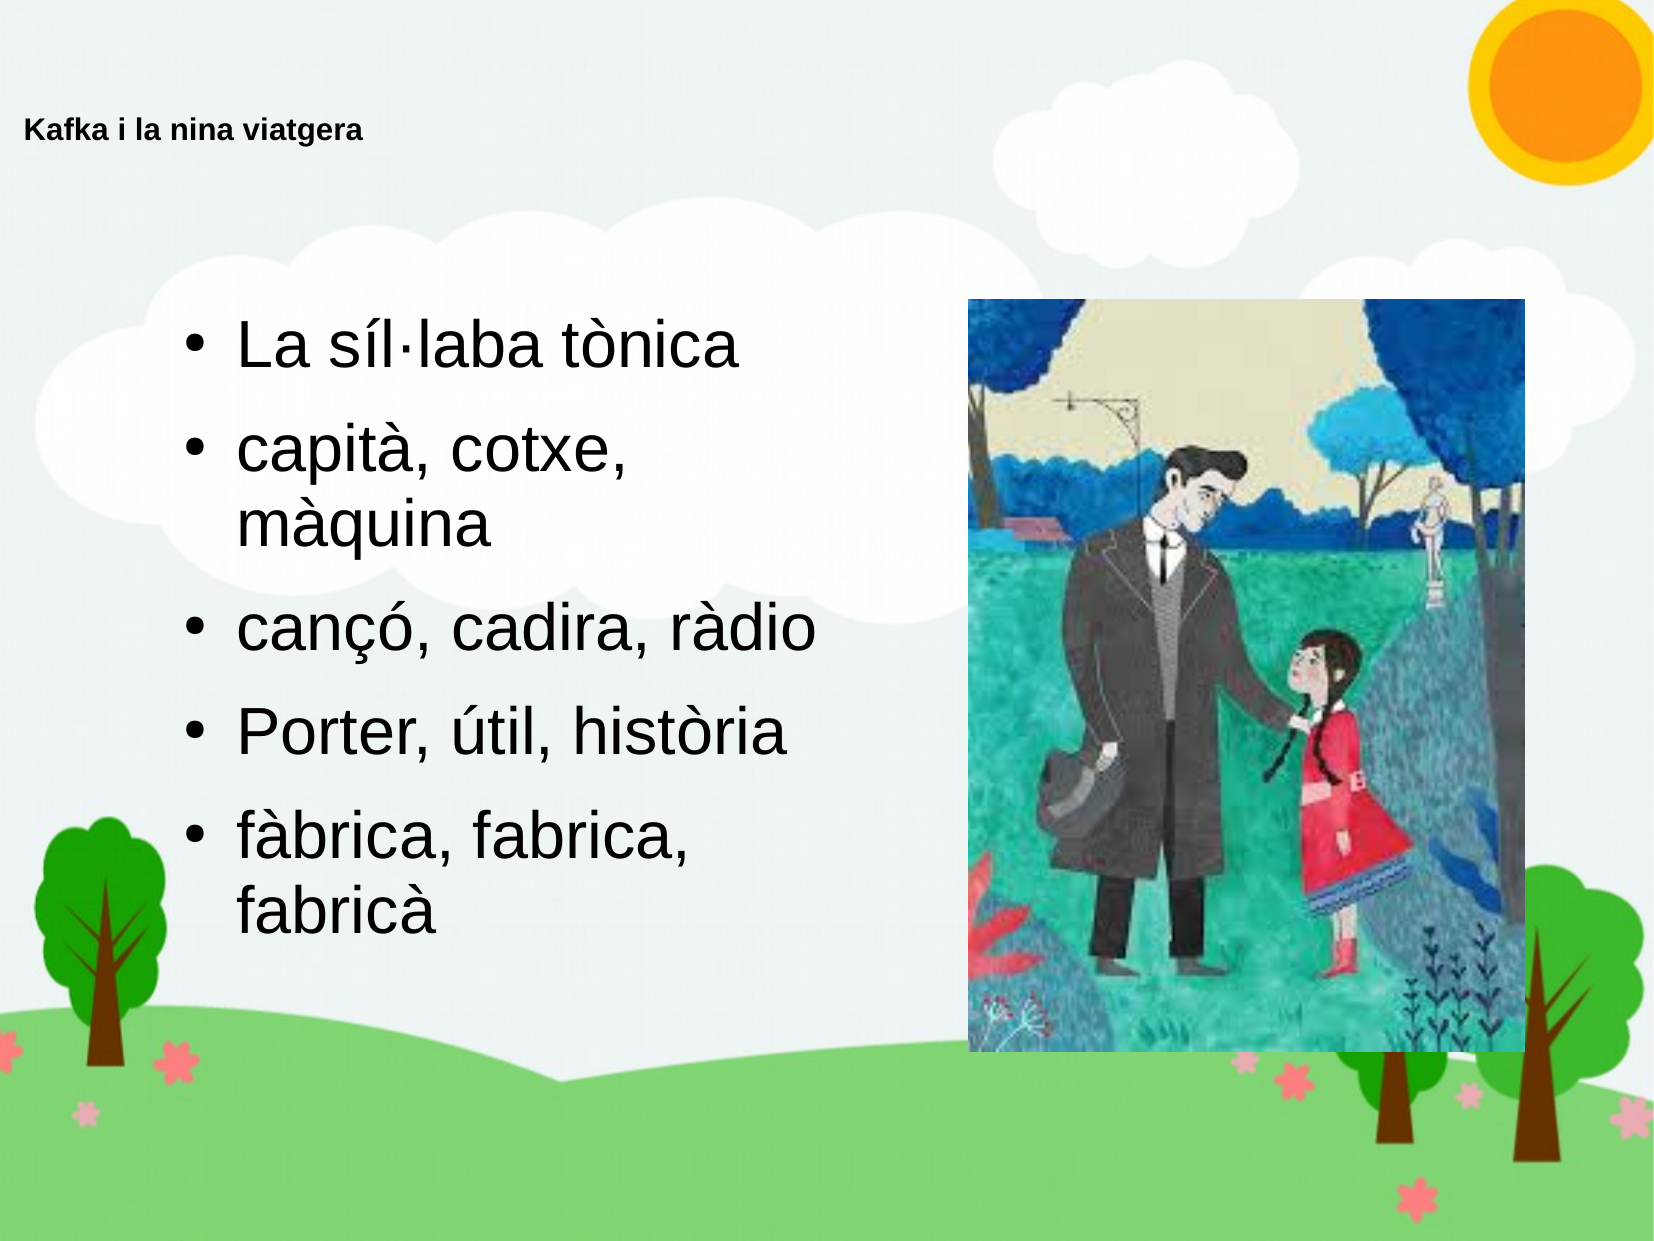

# Kafka i la nina viatgera
La síl·laba tònica
capità, cotxe, màquina
cançó, cadira, ràdio
Porter, útil, història
fàbrica, fabrica, fabricà